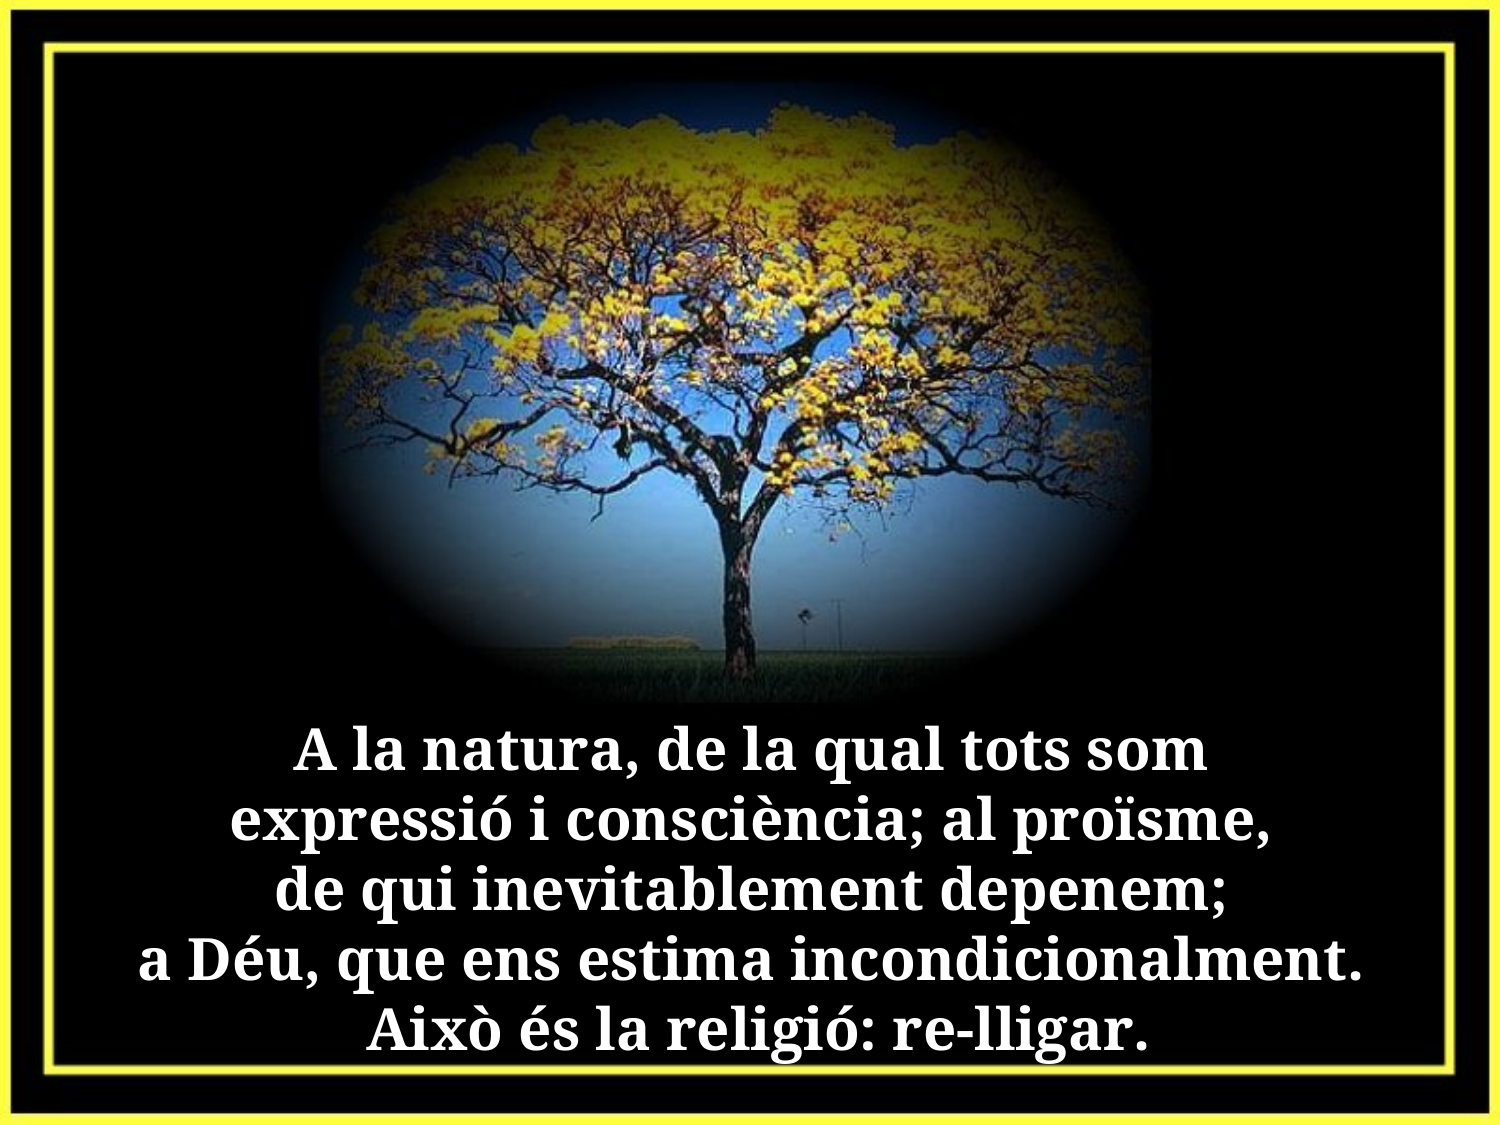

A la natura, de la qual tots som
expressió i consciència; al proïsme,
de qui inevitablement depenem;
a Déu, que ens estima incondicionalment.
Això és la religió: re-lligar.